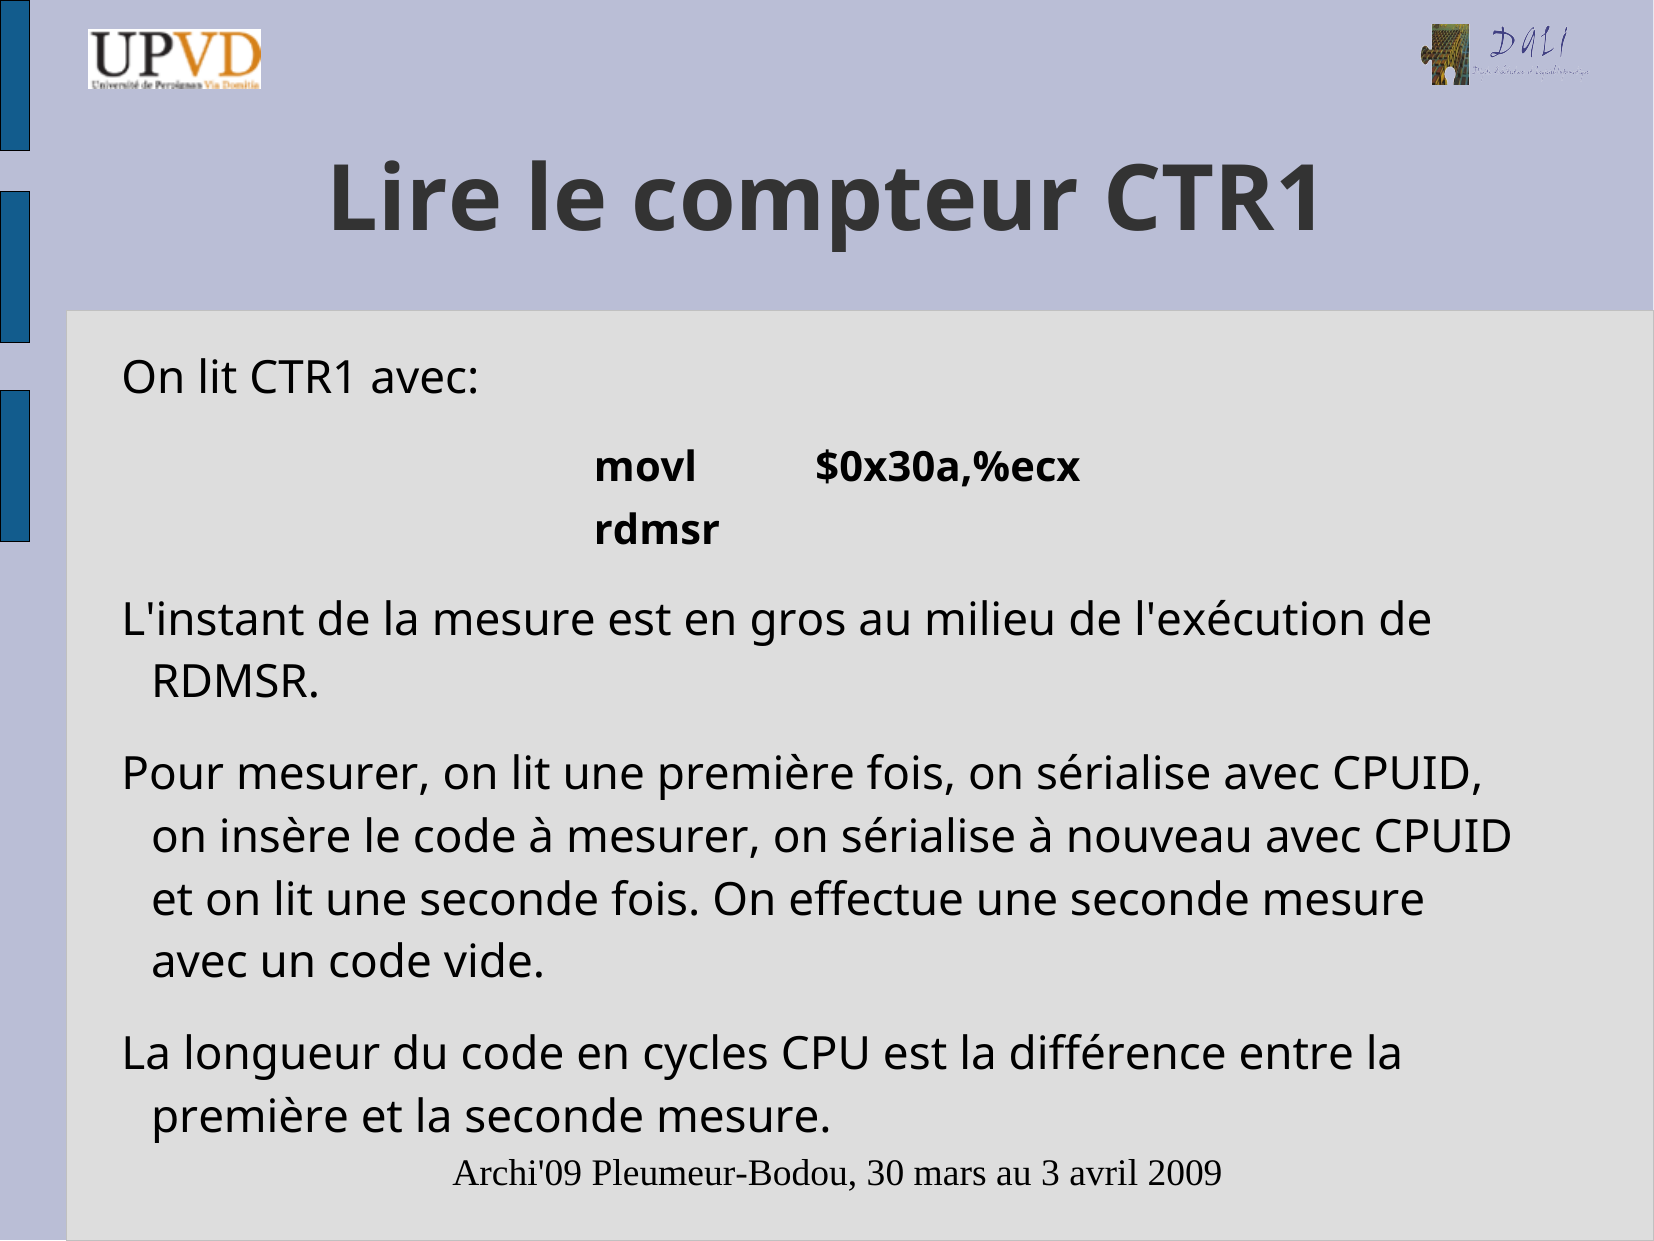

# Lire le compteur CTR1
On lit CTR1 avec:
movl		$0x30a,%ecx
rdmsr
L'instant de la mesure est en gros au milieu de l'exécution de RDMSR.
Pour mesurer, on lit une première fois, on sérialise avec CPUID, on insère le code à mesurer, on sérialise à nouveau avec CPUID et on lit une seconde fois. On effectue une seconde mesure avec un code vide.
La longueur du code en cycles CPU est la différence entre la première et la seconde mesure.
Archi'09 Pleumeur-Bodou, 30 mars au 3 avril 2009